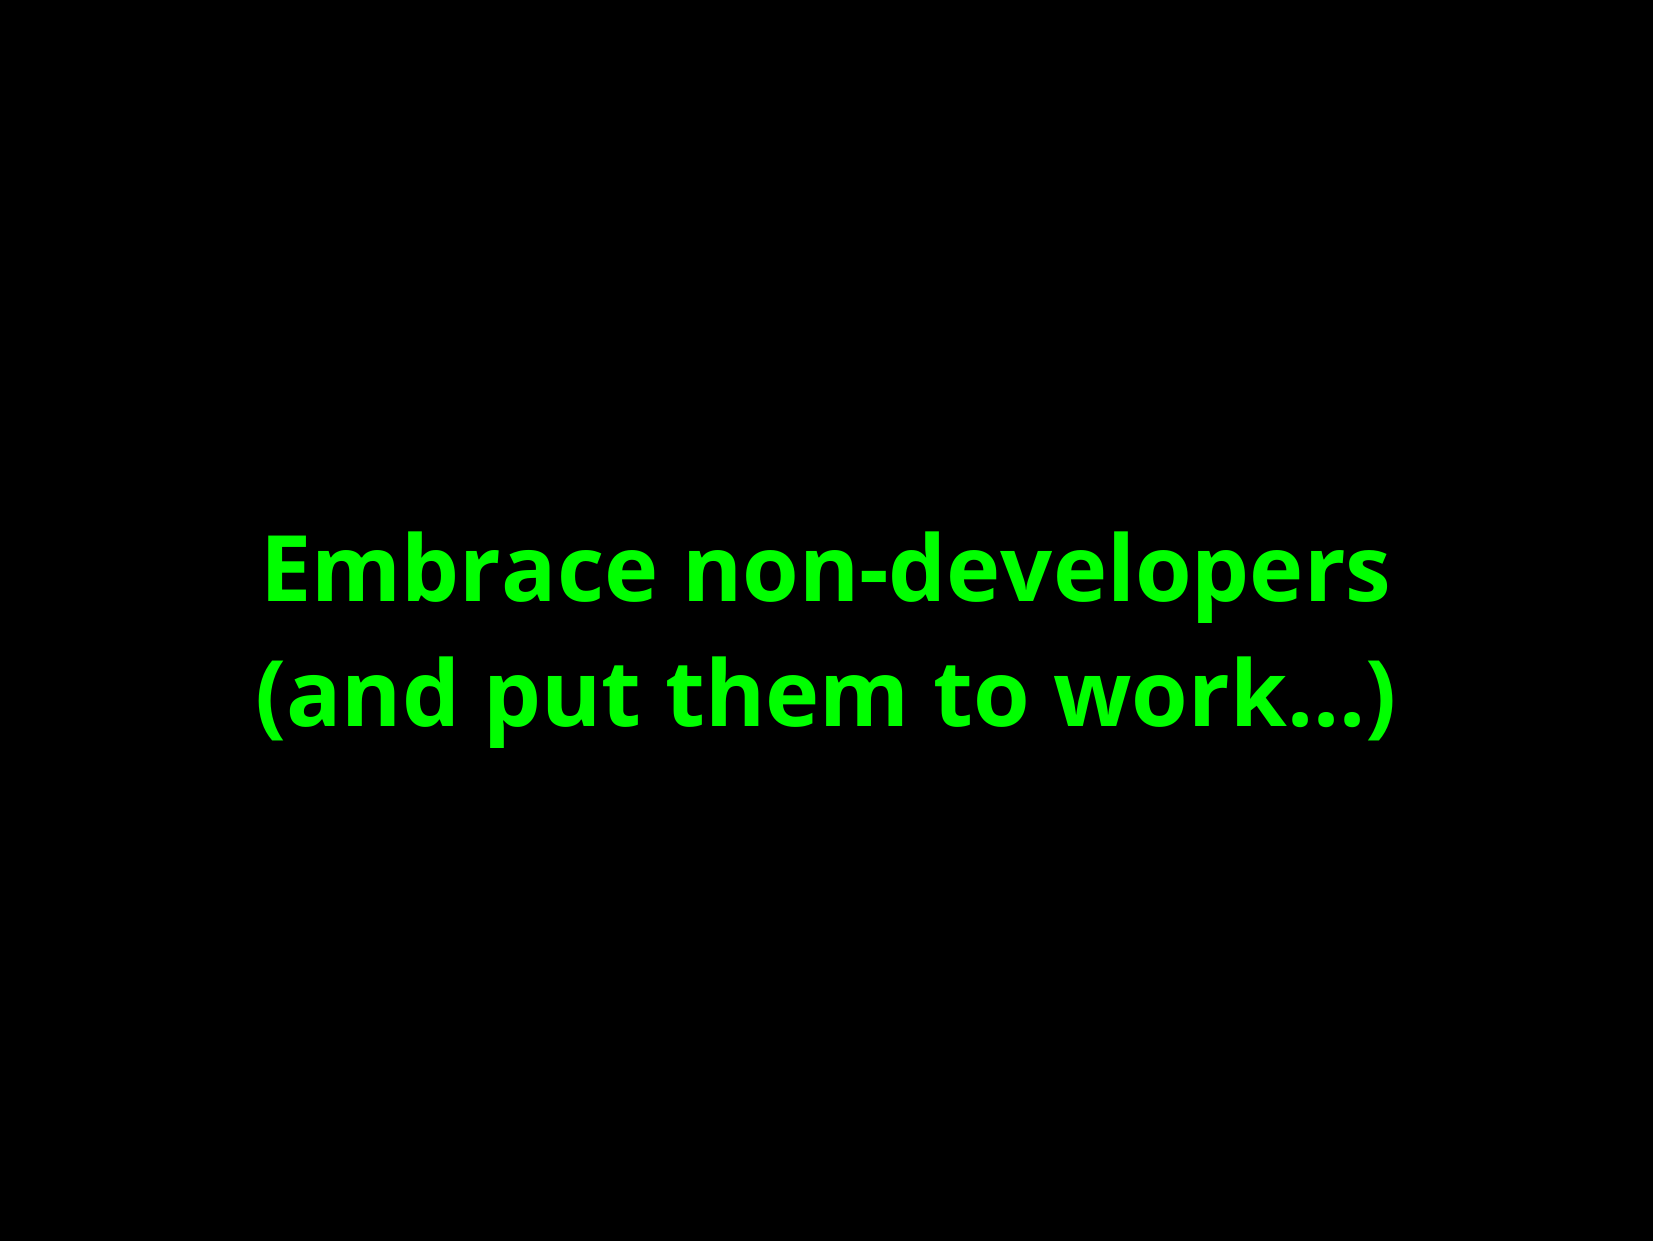

# Embrace non-developers (and put them to work...)